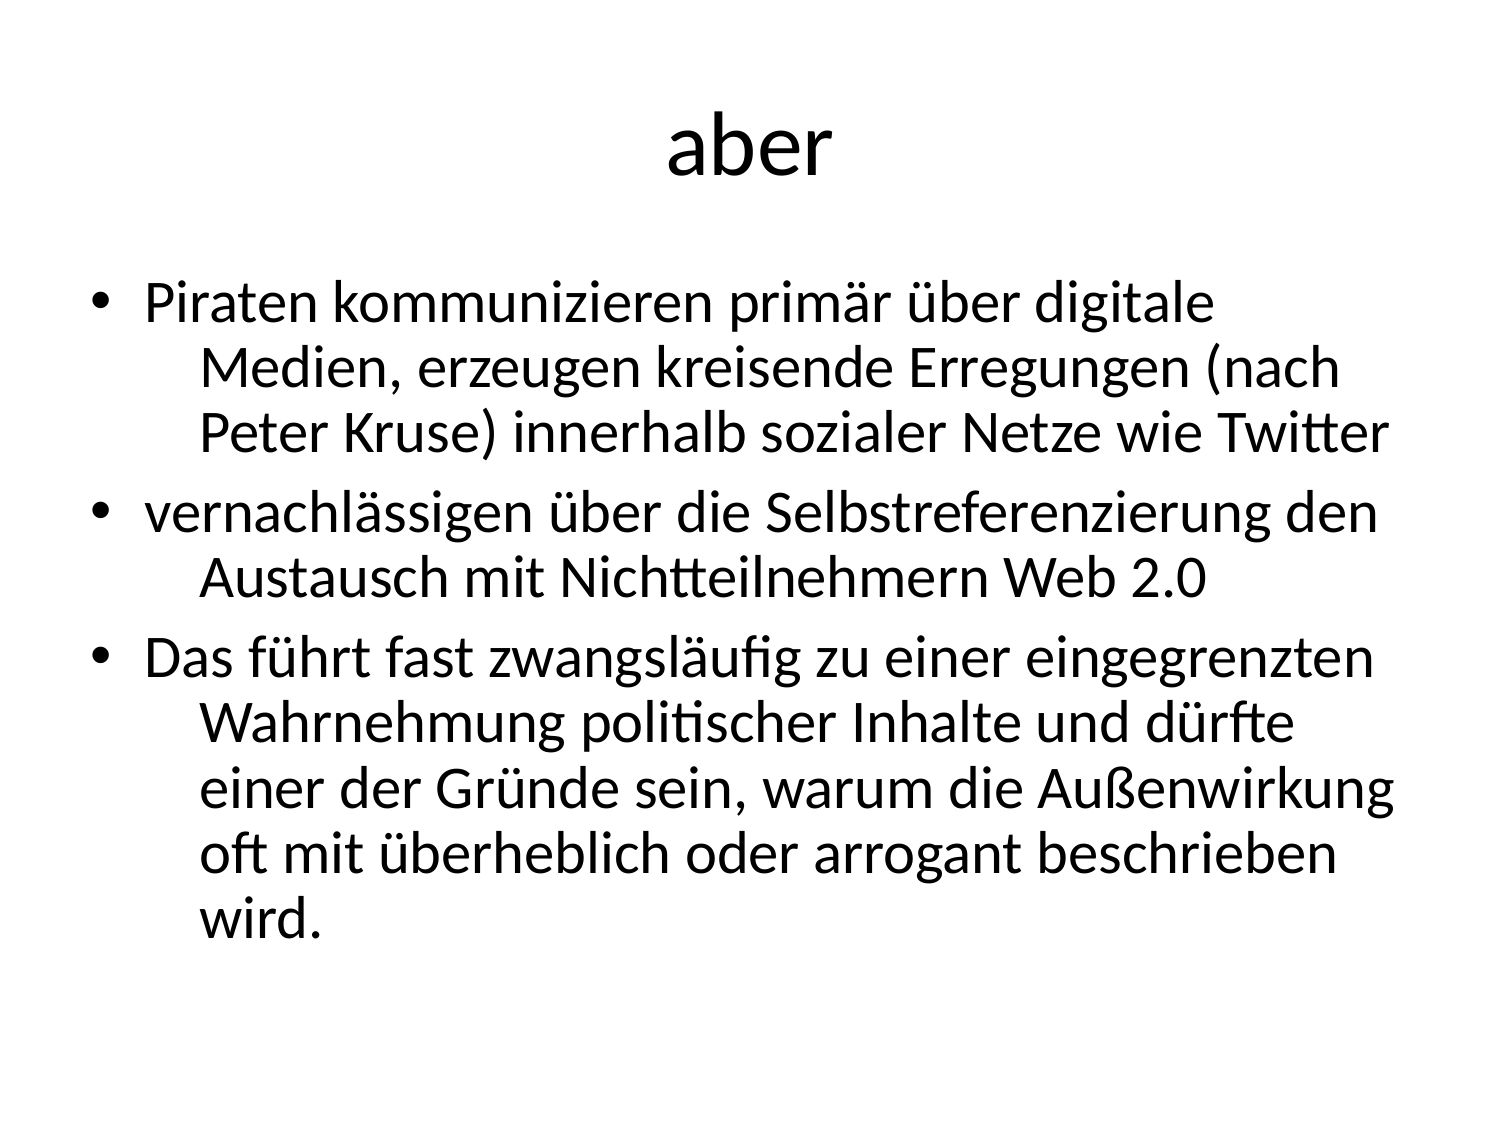

# aber
Piraten kommunizieren primär über digitale Medien, erzeugen kreisende Erregungen (nach Peter Kruse) innerhalb sozialer Netze wie Twitter
vernachlässigen über die Selbstreferenzierung den Austausch mit Nichtteilnehmern Web 2.0
Das führt fast zwangsläufig zu einer eingegrenzten Wahrnehmung politischer Inhalte und dürfte einer der Gründe sein, warum die Außenwirkung oft mit überheblich oder arrogant beschrieben wird.